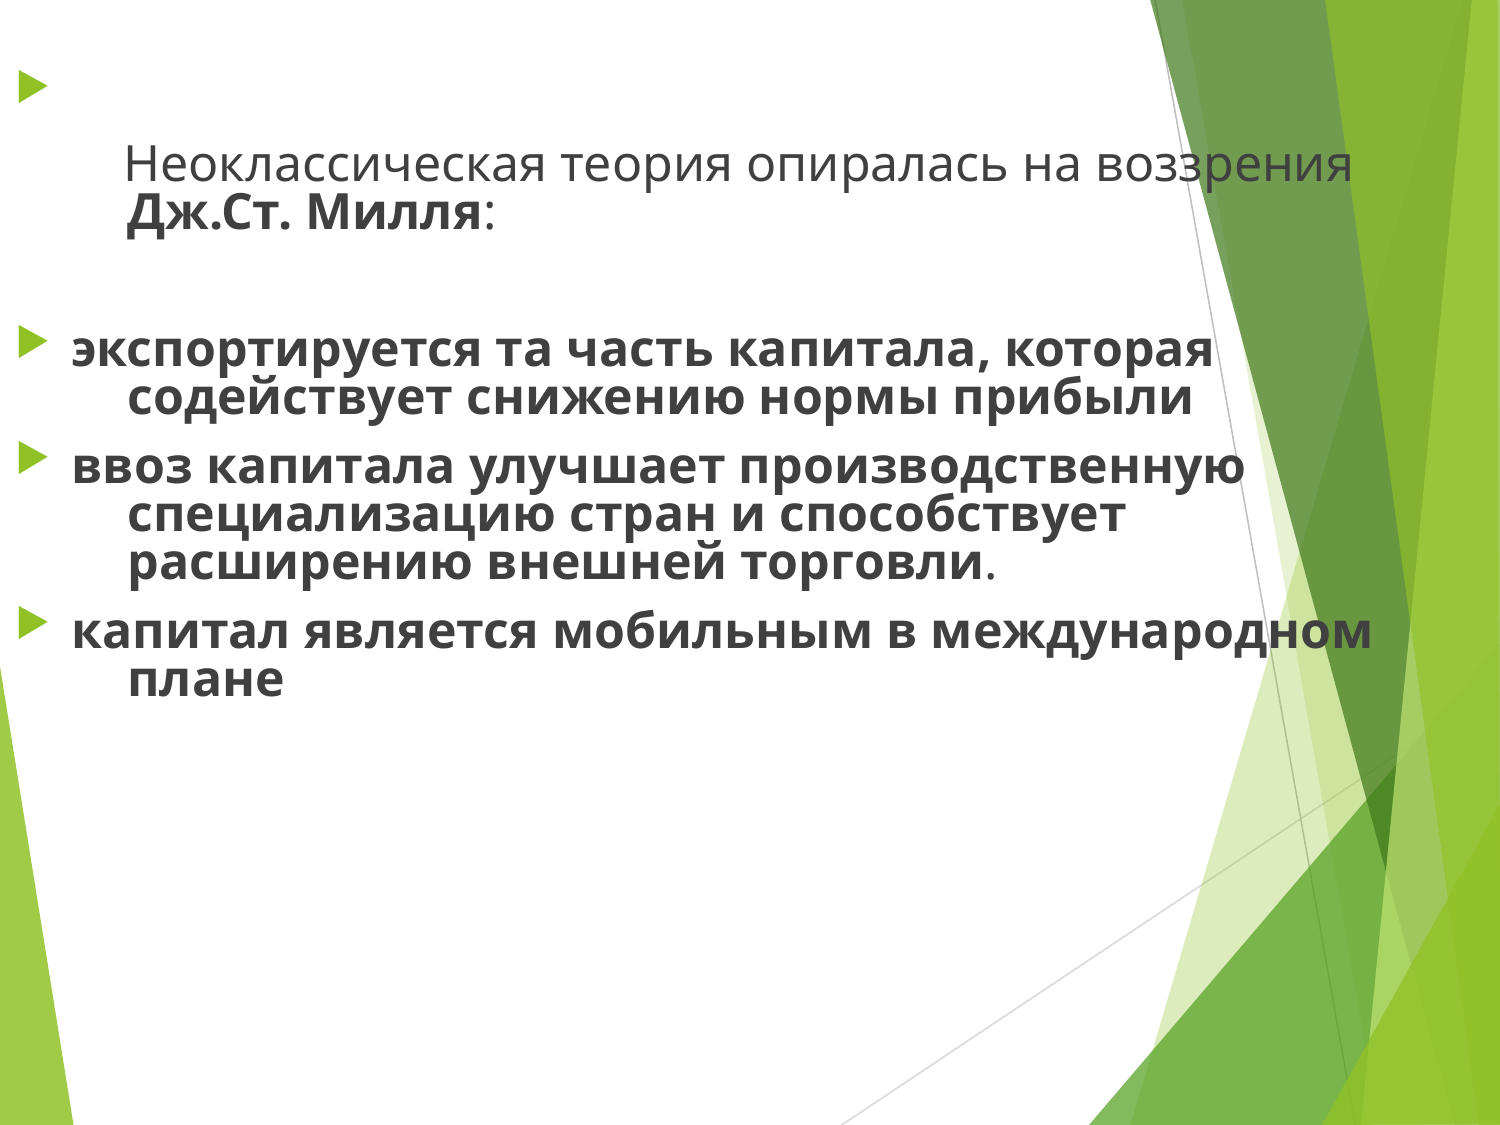

# Неоклассическая теория опиралась на воззрения Дж.Ст. Милля:
экспортируется та часть капитала, которая содействует снижению нормы прибыли
ввоз капитала улучшает производственную специализацию стран и способствует расширению внешней торговли.
капитал является мобильным в международном плане